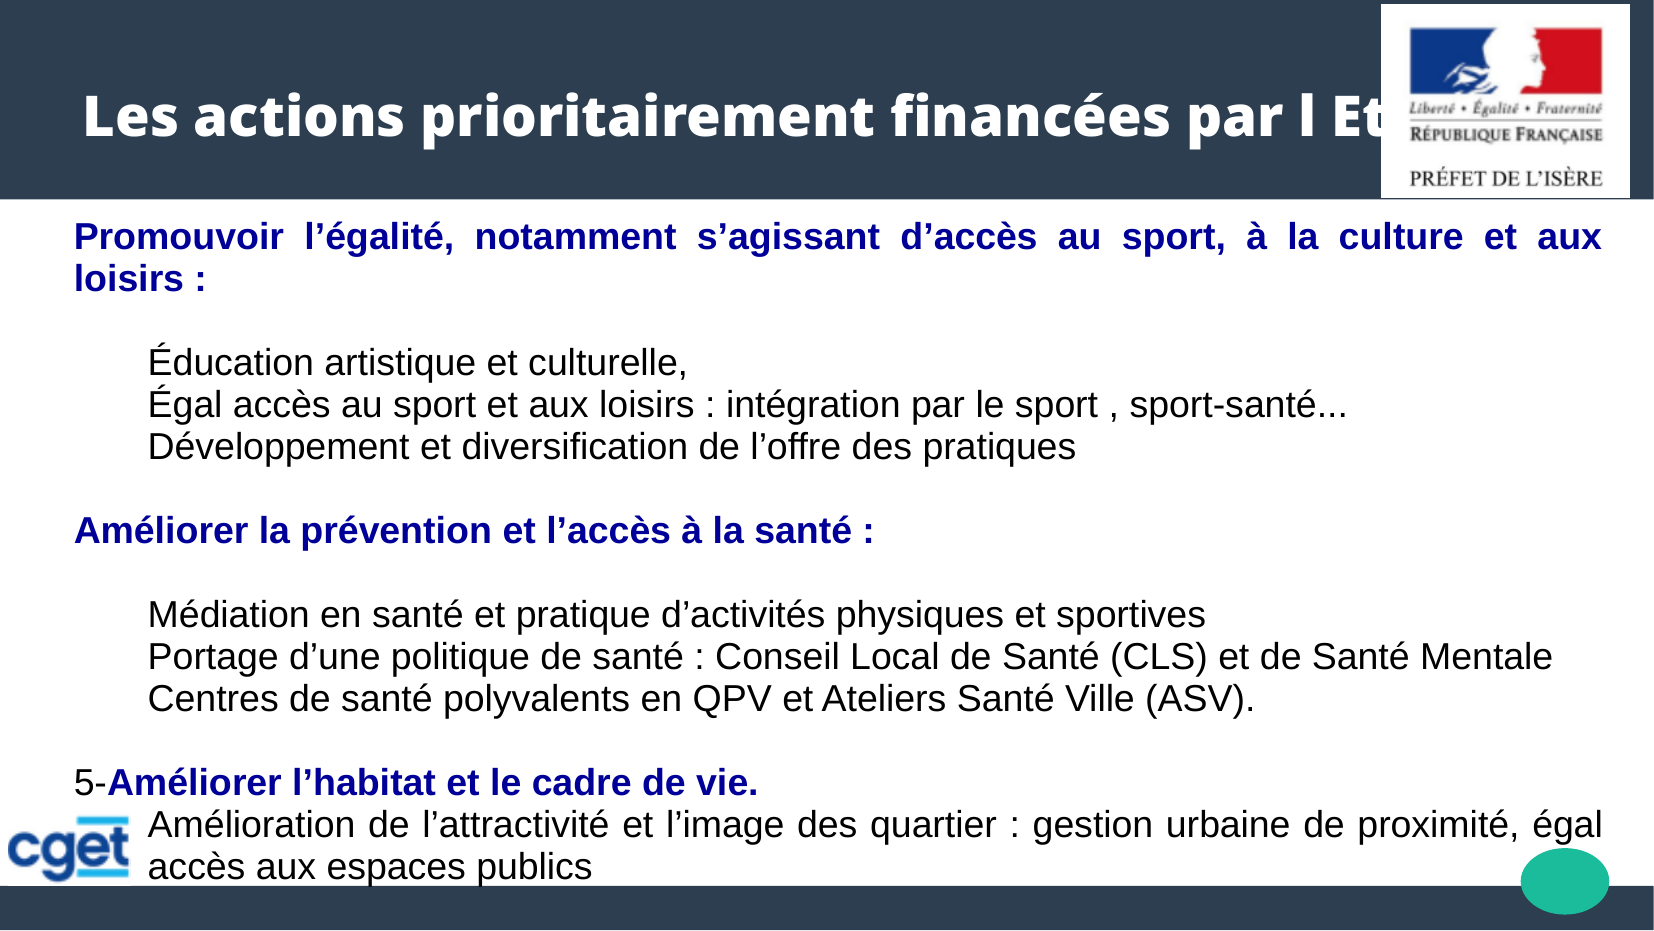

# Les actions prioritairement financées par l Etat
Promouvoir l’égalité, notamment s’agissant d’accès au sport, à la culture et aux loisirs :
	Éducation artistique et culturelle,
	Égal accès au sport et aux loisirs : intégration par le sport , sport-santé...
	Développement et diversification de l’offre des pratiques
Améliorer la prévention et l’accès à la santé :
	Médiation en santé et pratique d’activités physiques et sportives
	Portage d’une politique de santé : Conseil Local de Santé (CLS) et de Santé Mentale
	Centres de santé polyvalents en QPV et Ateliers Santé Ville (ASV).
5-Améliorer l’habitat et le cadre de vie.
	Amélioration de l’attractivité et l’image des quartier : gestion urbaine de proximité, égal 	accès aux espaces publics